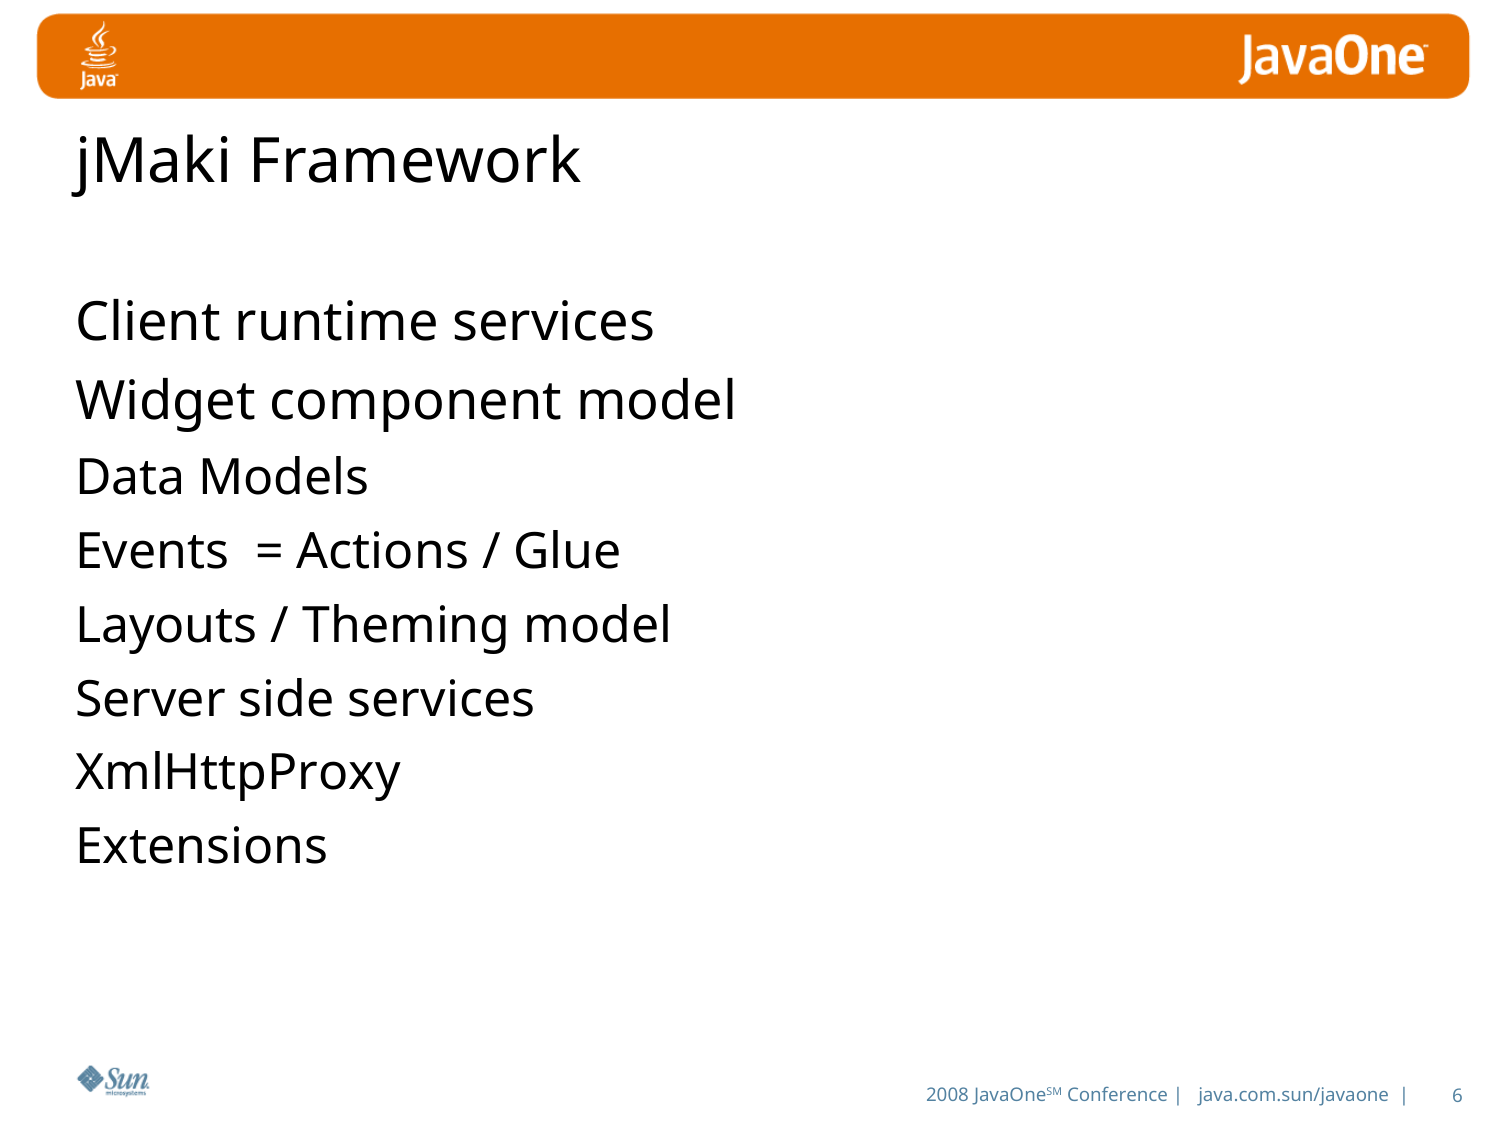

# jMaki Framework
Client runtime services
Widget component model
Data Models
Events = Actions / Glue
Layouts / Theming model
Server side services
XmlHttpProxy
Extensions